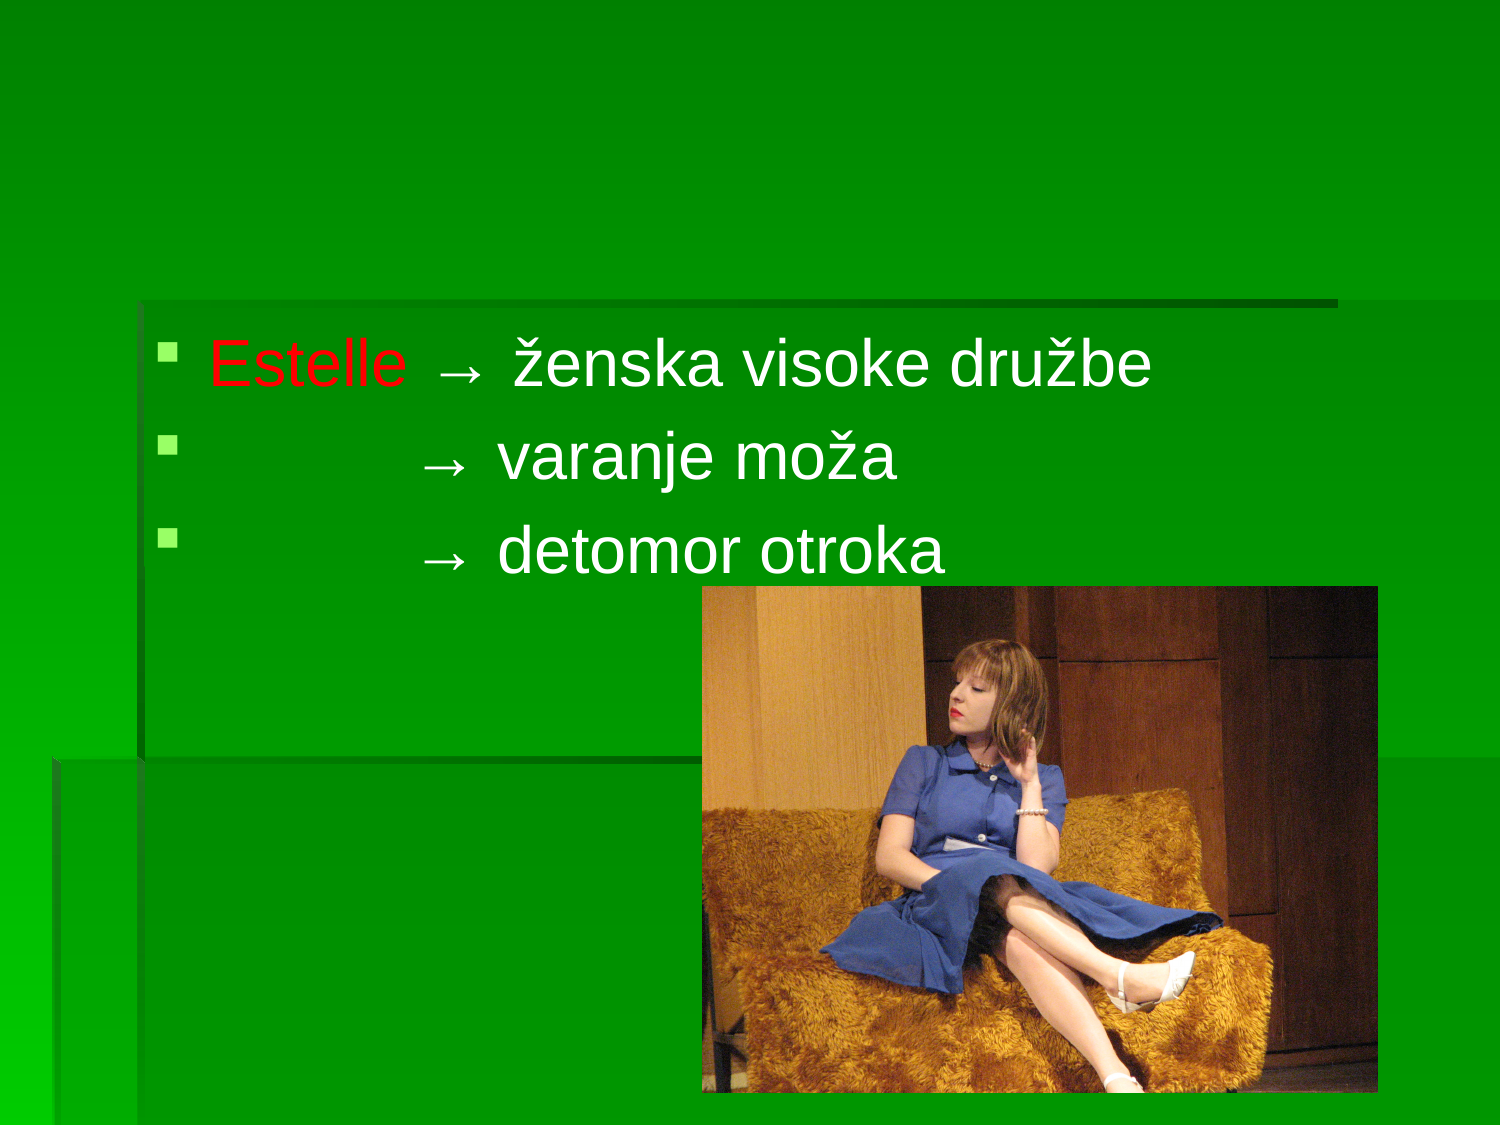

#
Estelle → ženska visoke družbe
 → varanje moža
 → detomor otroka